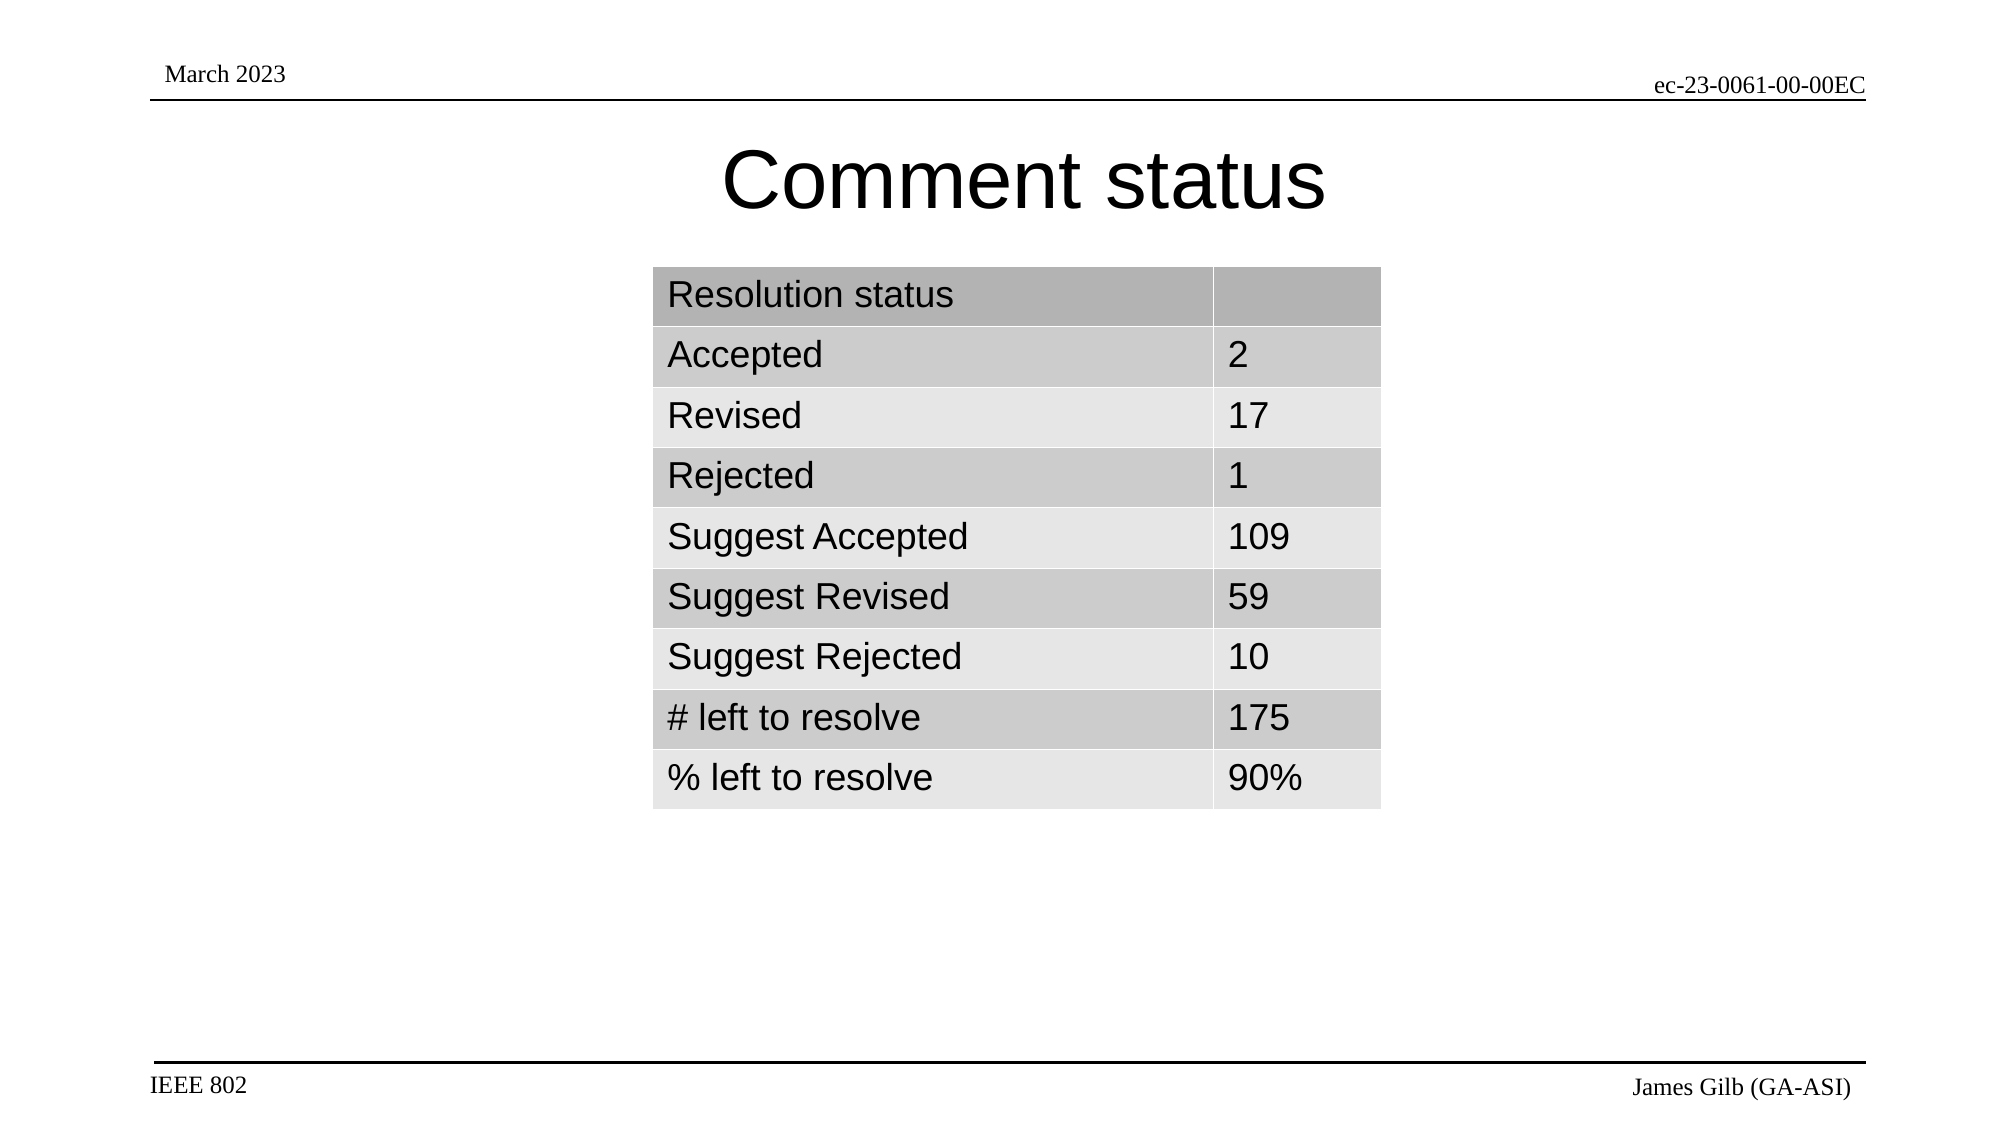

# Comment status
| Resolution status | |
| --- | --- |
| Accepted | 2 |
| Revised | 17 |
| Rejected | 1 |
| Suggest Accepted | 109 |
| Suggest Revised | 59 |
| Suggest Rejected | 10 |
| # left to resolve | 175 |
| % left to resolve | 90% |